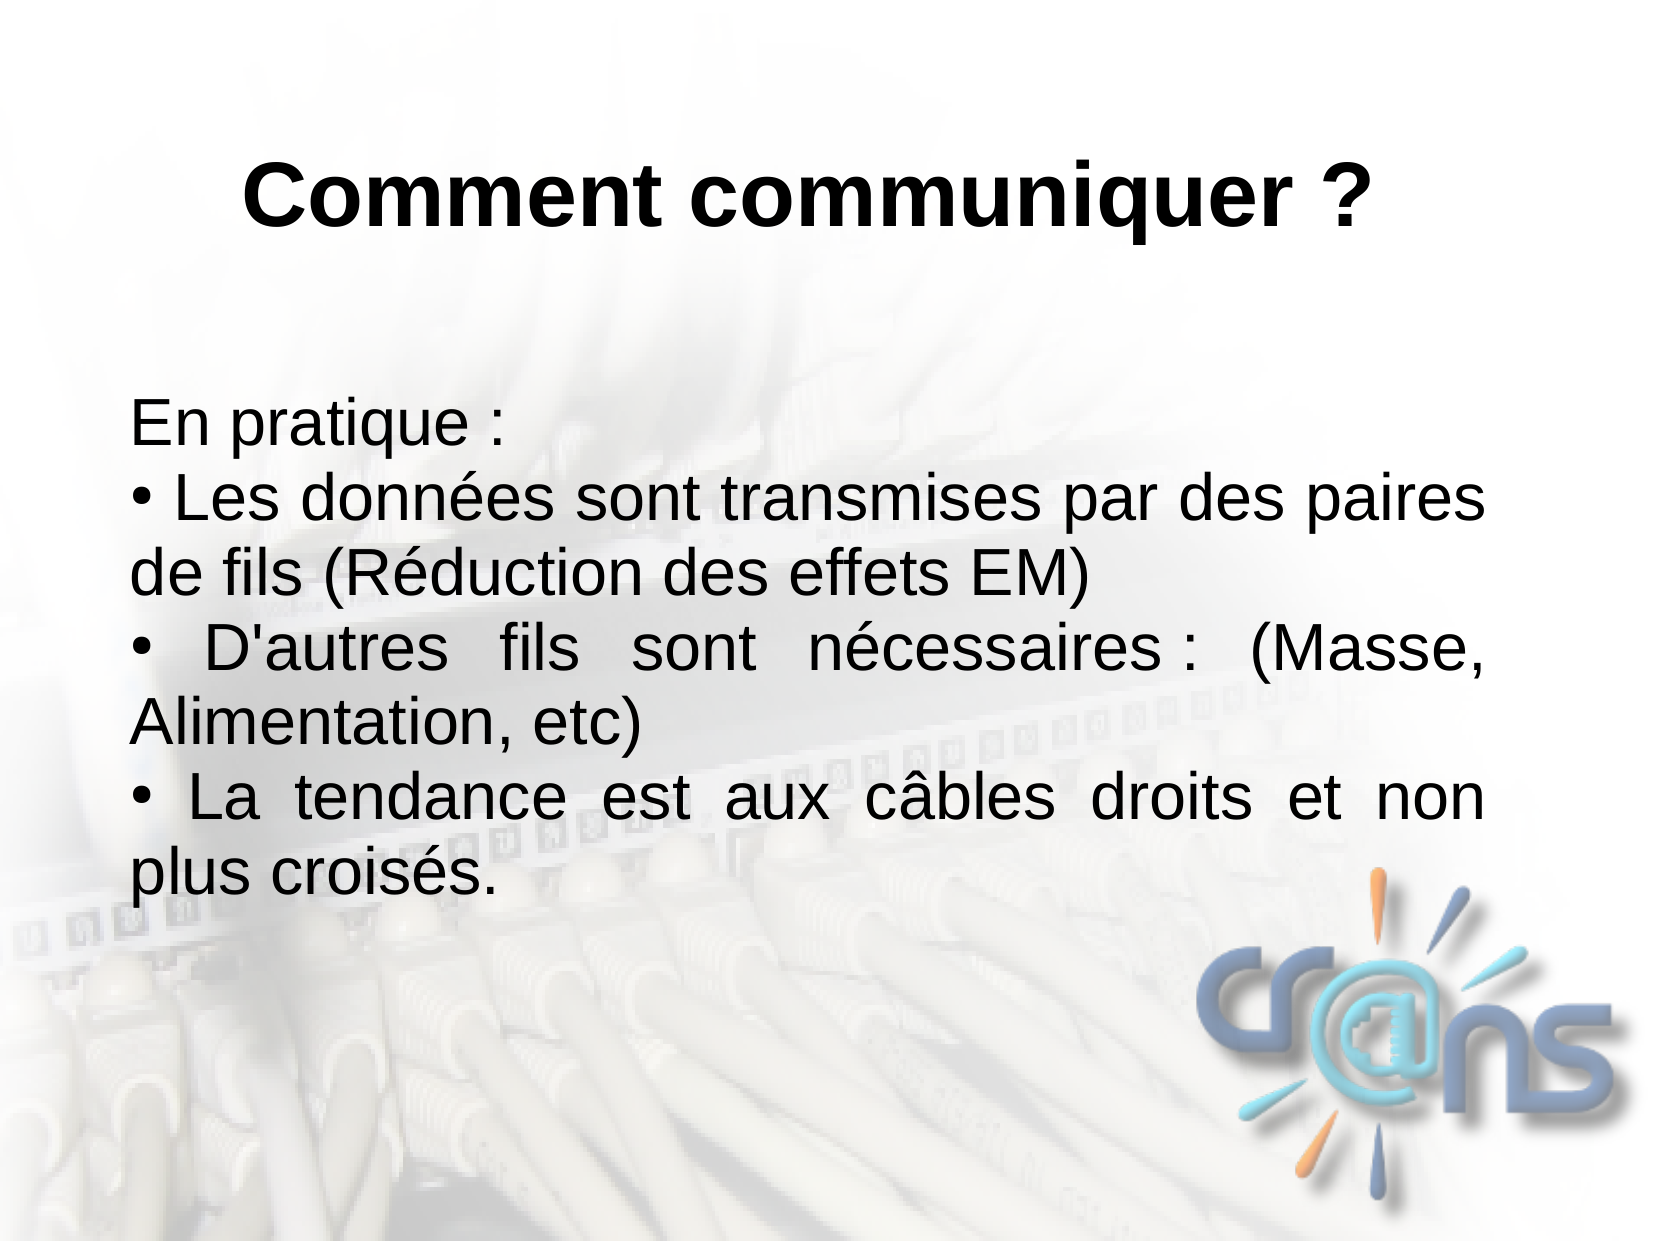

# Comment communiquer ?
En pratique :
 Les données sont transmises par des paires de fils (Réduction des effets EM)
 D'autres fils sont nécessaires : (Masse, Alimentation, etc)
 La tendance est aux câbles droits et non plus croisés.